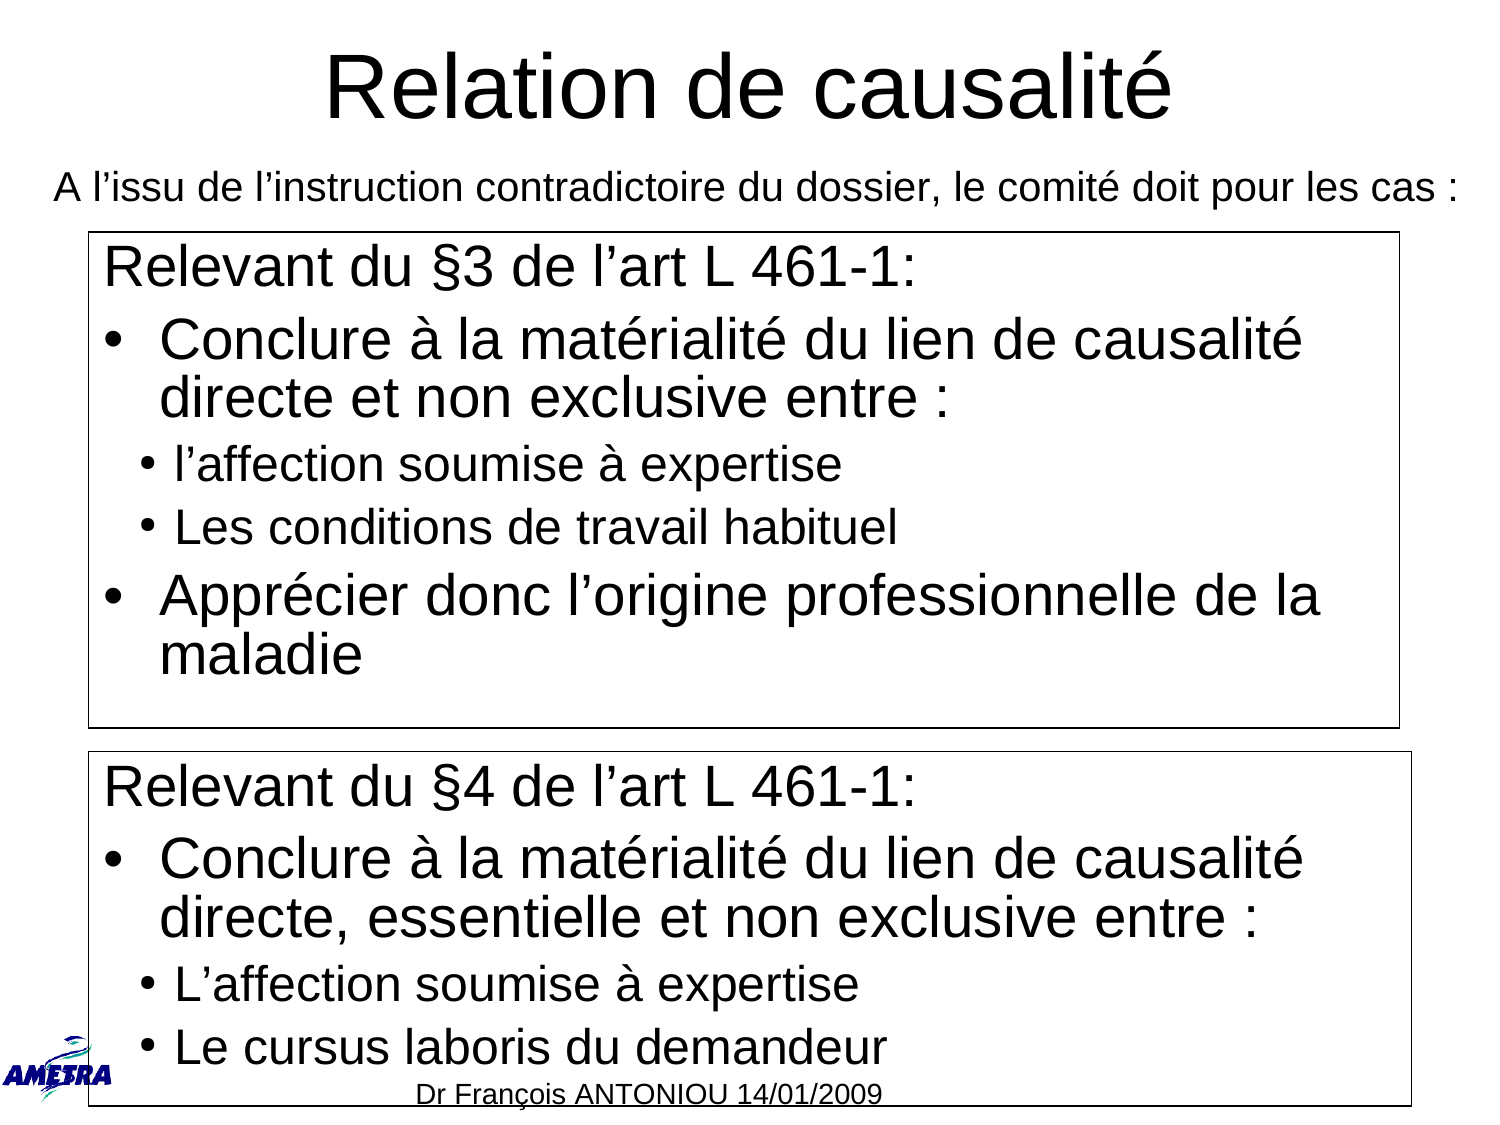

# Relation de causalité
	A l’issu de l’instruction contradictoire du dossier, le comité doit pour les cas :
Relevant du §3 de l’art L 461-1:
Conclure à la matérialité du lien de causalité directe et non exclusive entre :
l’affection soumise à expertise
Les conditions de travail habituel
Apprécier donc l’origine professionnelle de la maladie
Relevant du §4 de l’art L 461-1:
Conclure à la matérialité du lien de causalité directe, essentielle et non exclusive entre :
L’affection soumise à expertise
Le cursus laboris du demandeur
Dr François ANTONIOU 14/01/2009